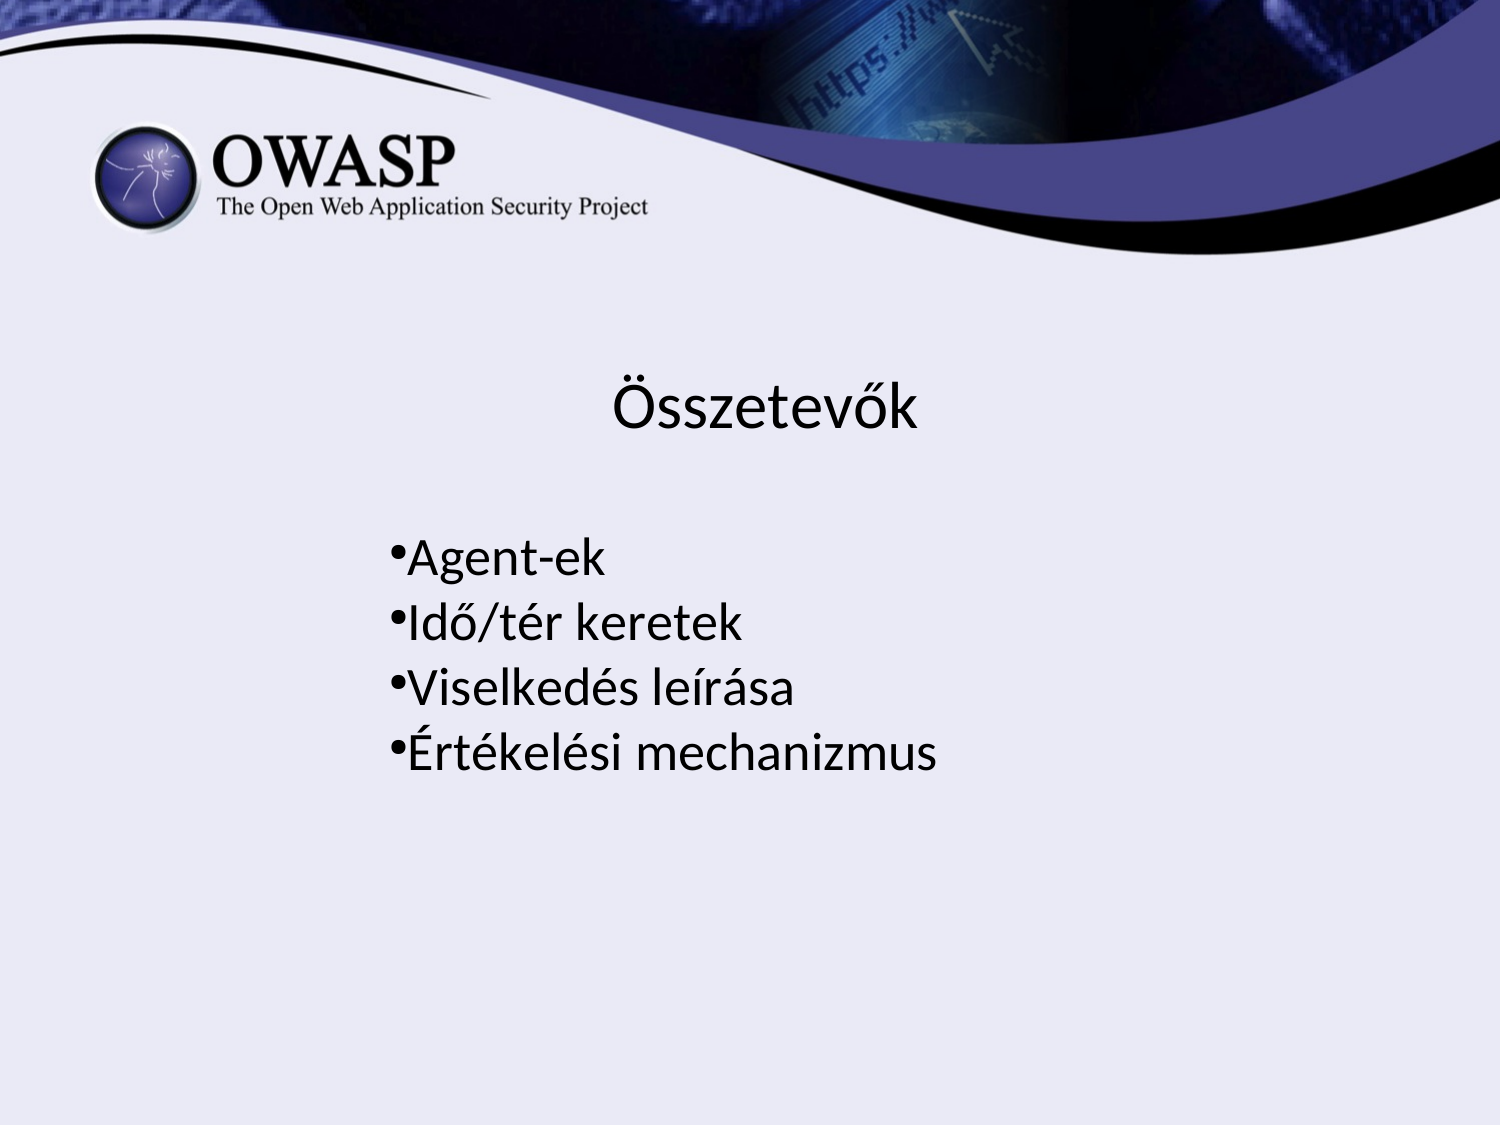

Összetevők
Agent-ek
Idő/tér keretek
Viselkedés leírása
Értékelési mechanizmus